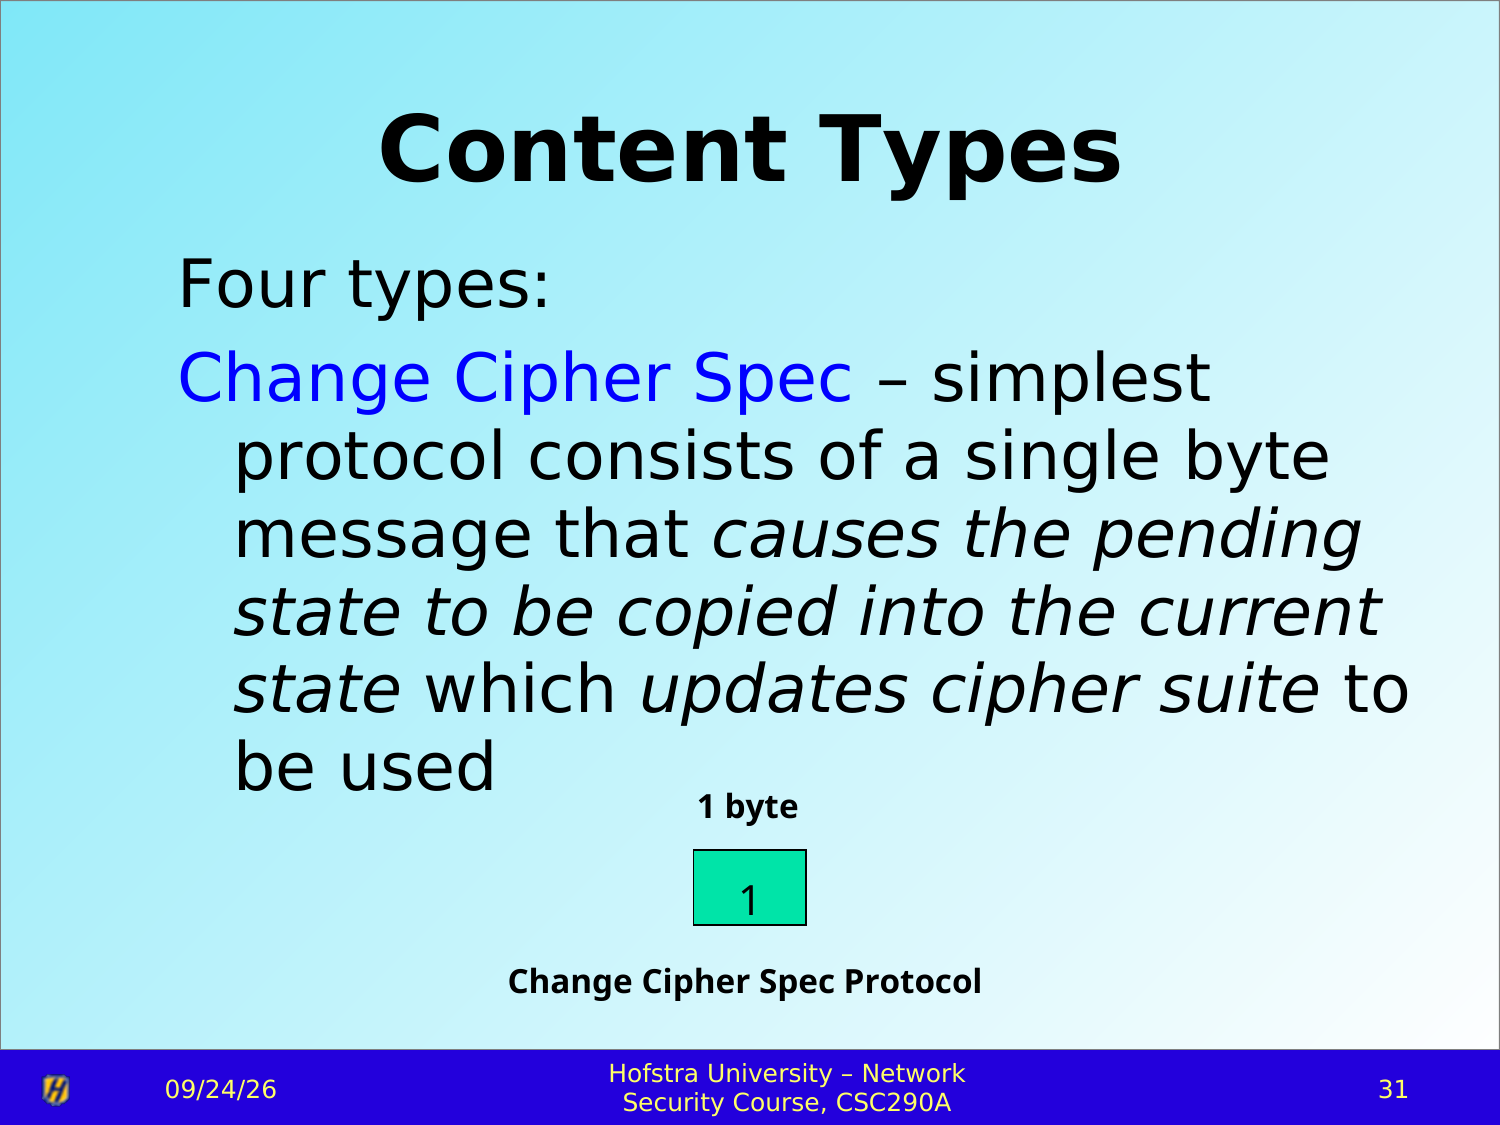

# Content Types
Four types:
Change Cipher Spec – simplest protocol consists of a single byte message that causes the pending state to be copied into the current state which updates cipher suite to be used
1 byte
1
Change Cipher Spec Protocol
31